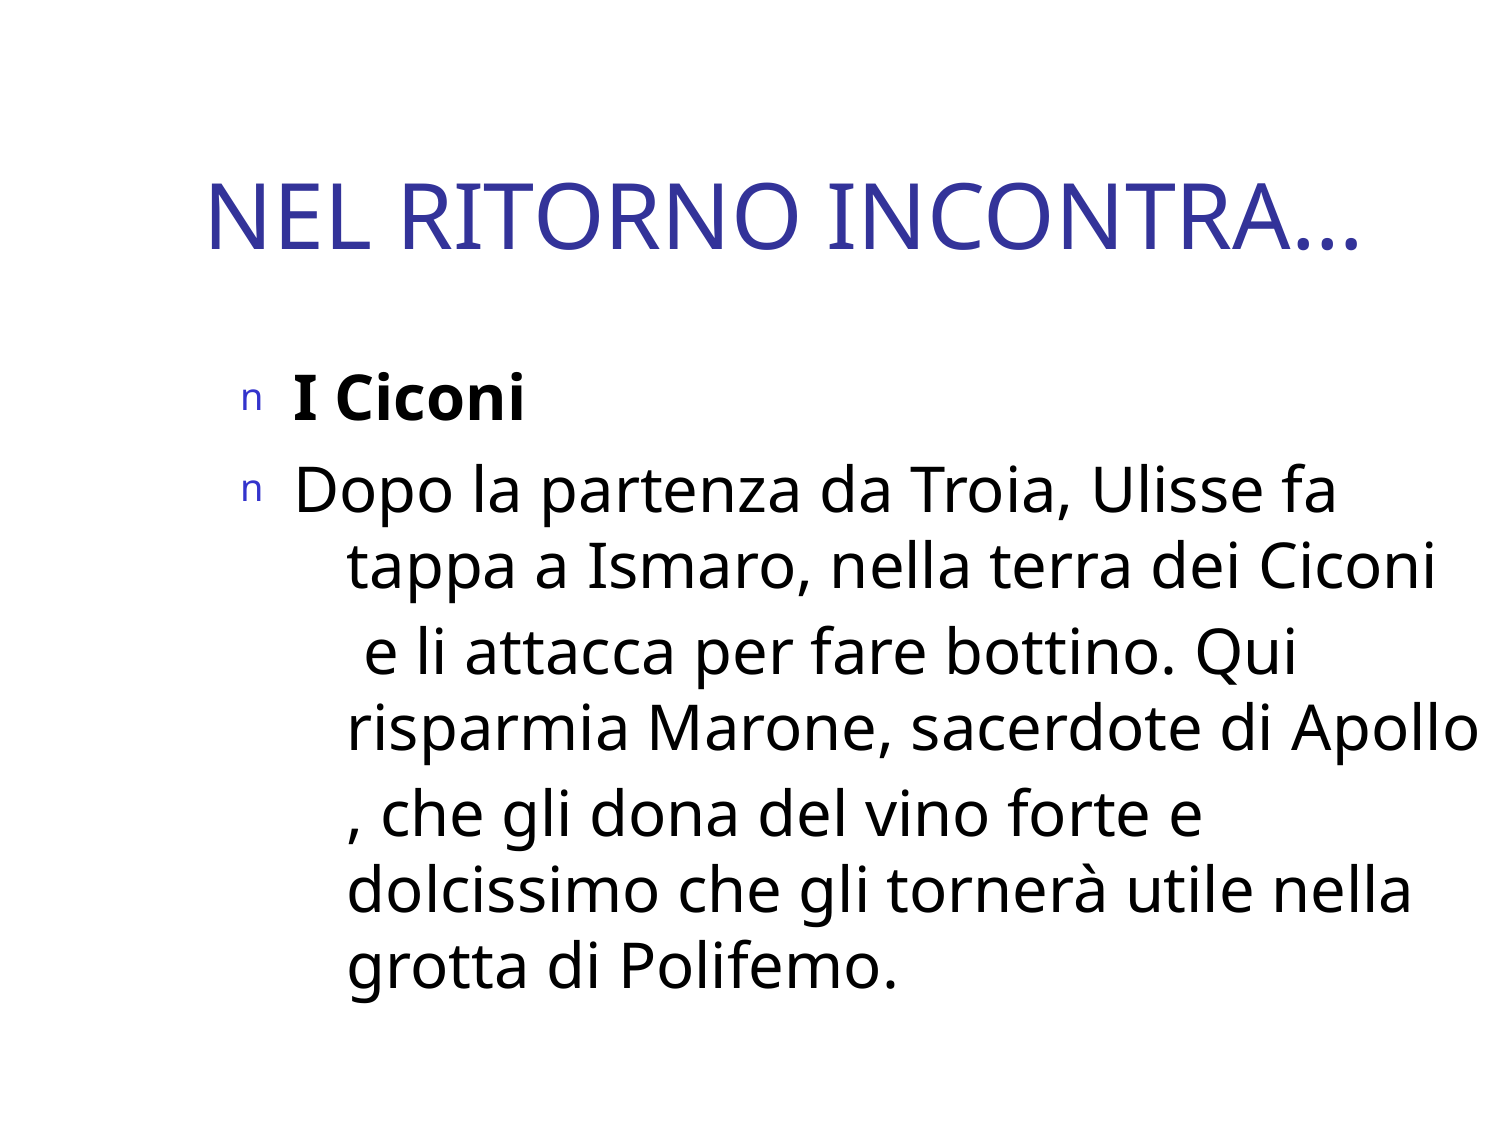

# NEL RITORNO INCONTRA…
I Ciconi
Dopo la partenza da Troia, Ulisse fa tappa a Ismaro, nella terra dei Ciconi e li attacca per fare bottino. Qui risparmia Marone, sacerdote di Apollo, che gli dona del vino forte e dolcissimo che gli tornerà utile nella grotta di Polifemo.